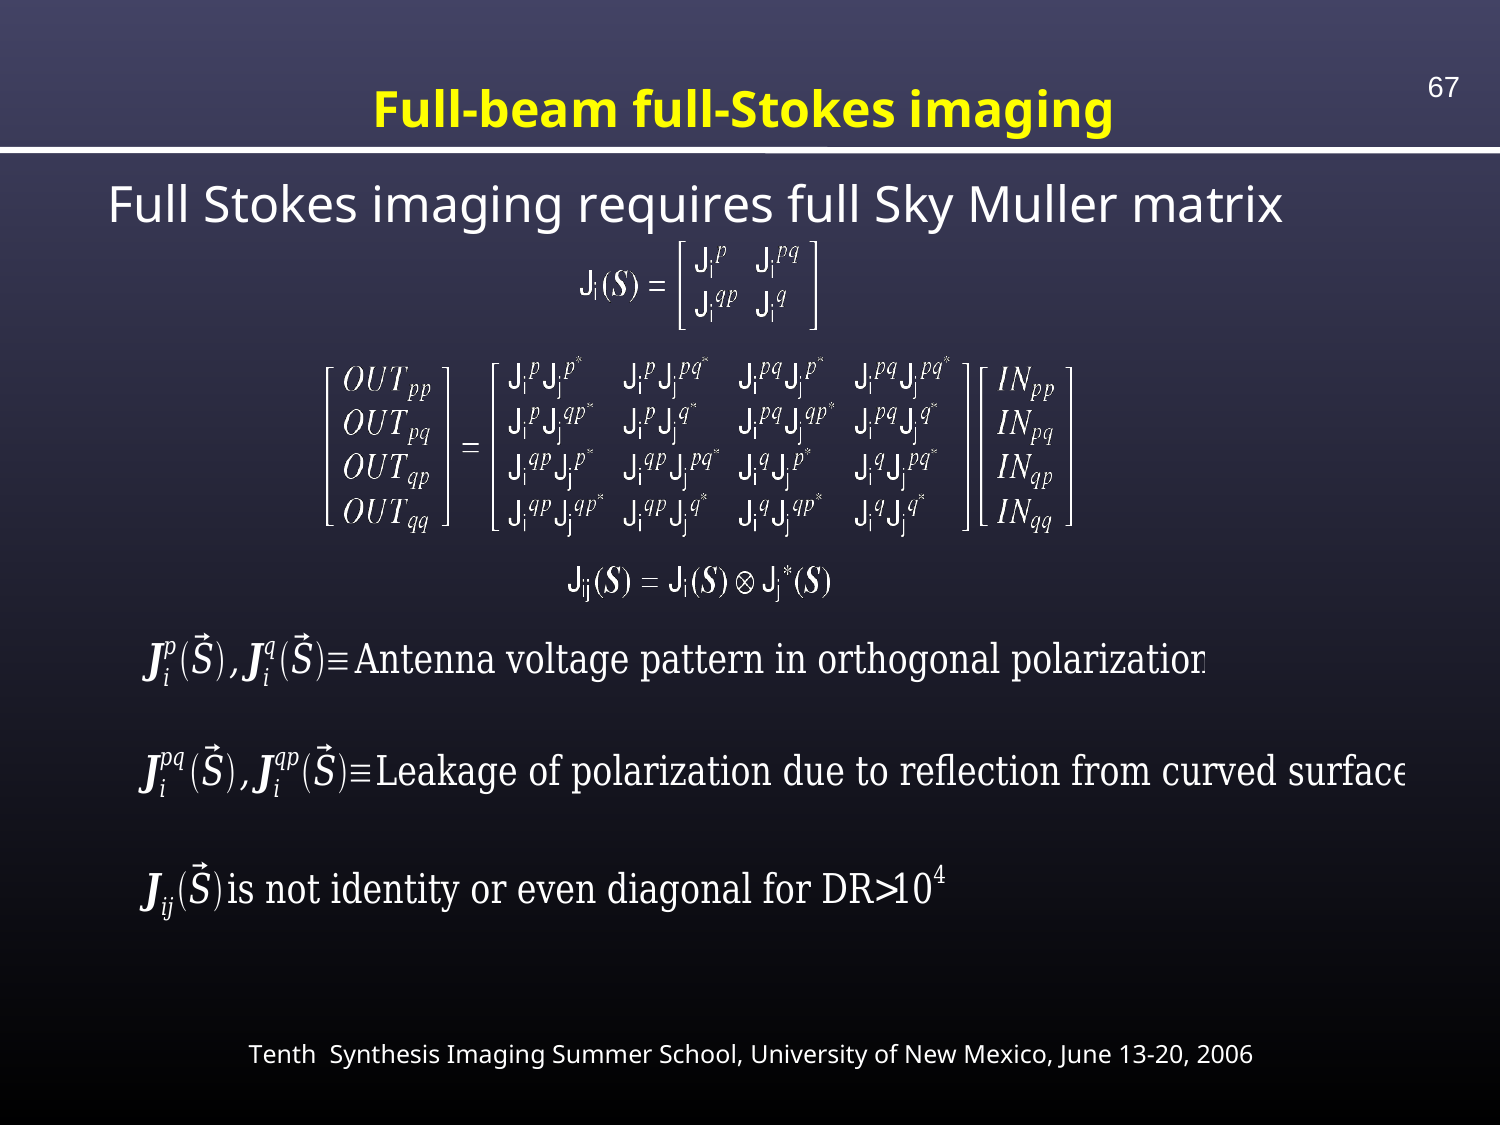

# Full-beam full-Stokes imaging
Full Stokes imaging requires full Sky Muller matrix